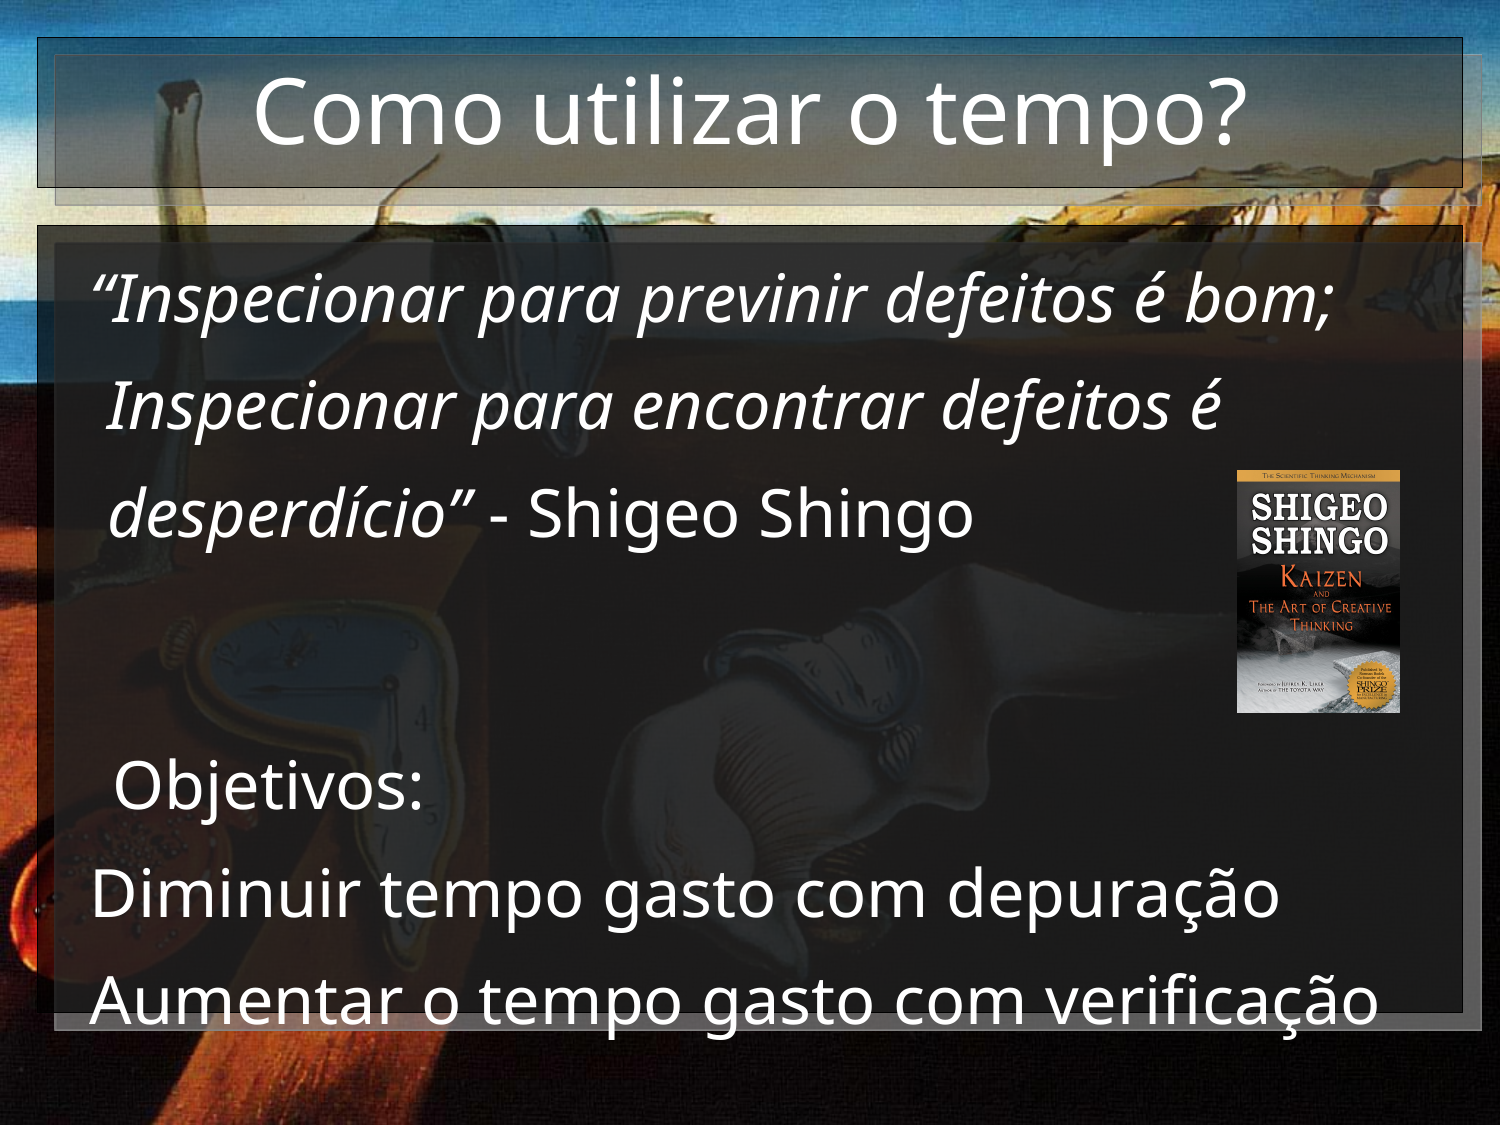

# Como utilizar o tempo?
“Inspecionar para previnir defeitos é bom;
 Inspecionar para encontrar defeitos é
 desperdício” - Shigeo Shingo
Objetivos:
Diminuir tempo gasto com depuração
Aumentar o tempo gasto com verificação
4